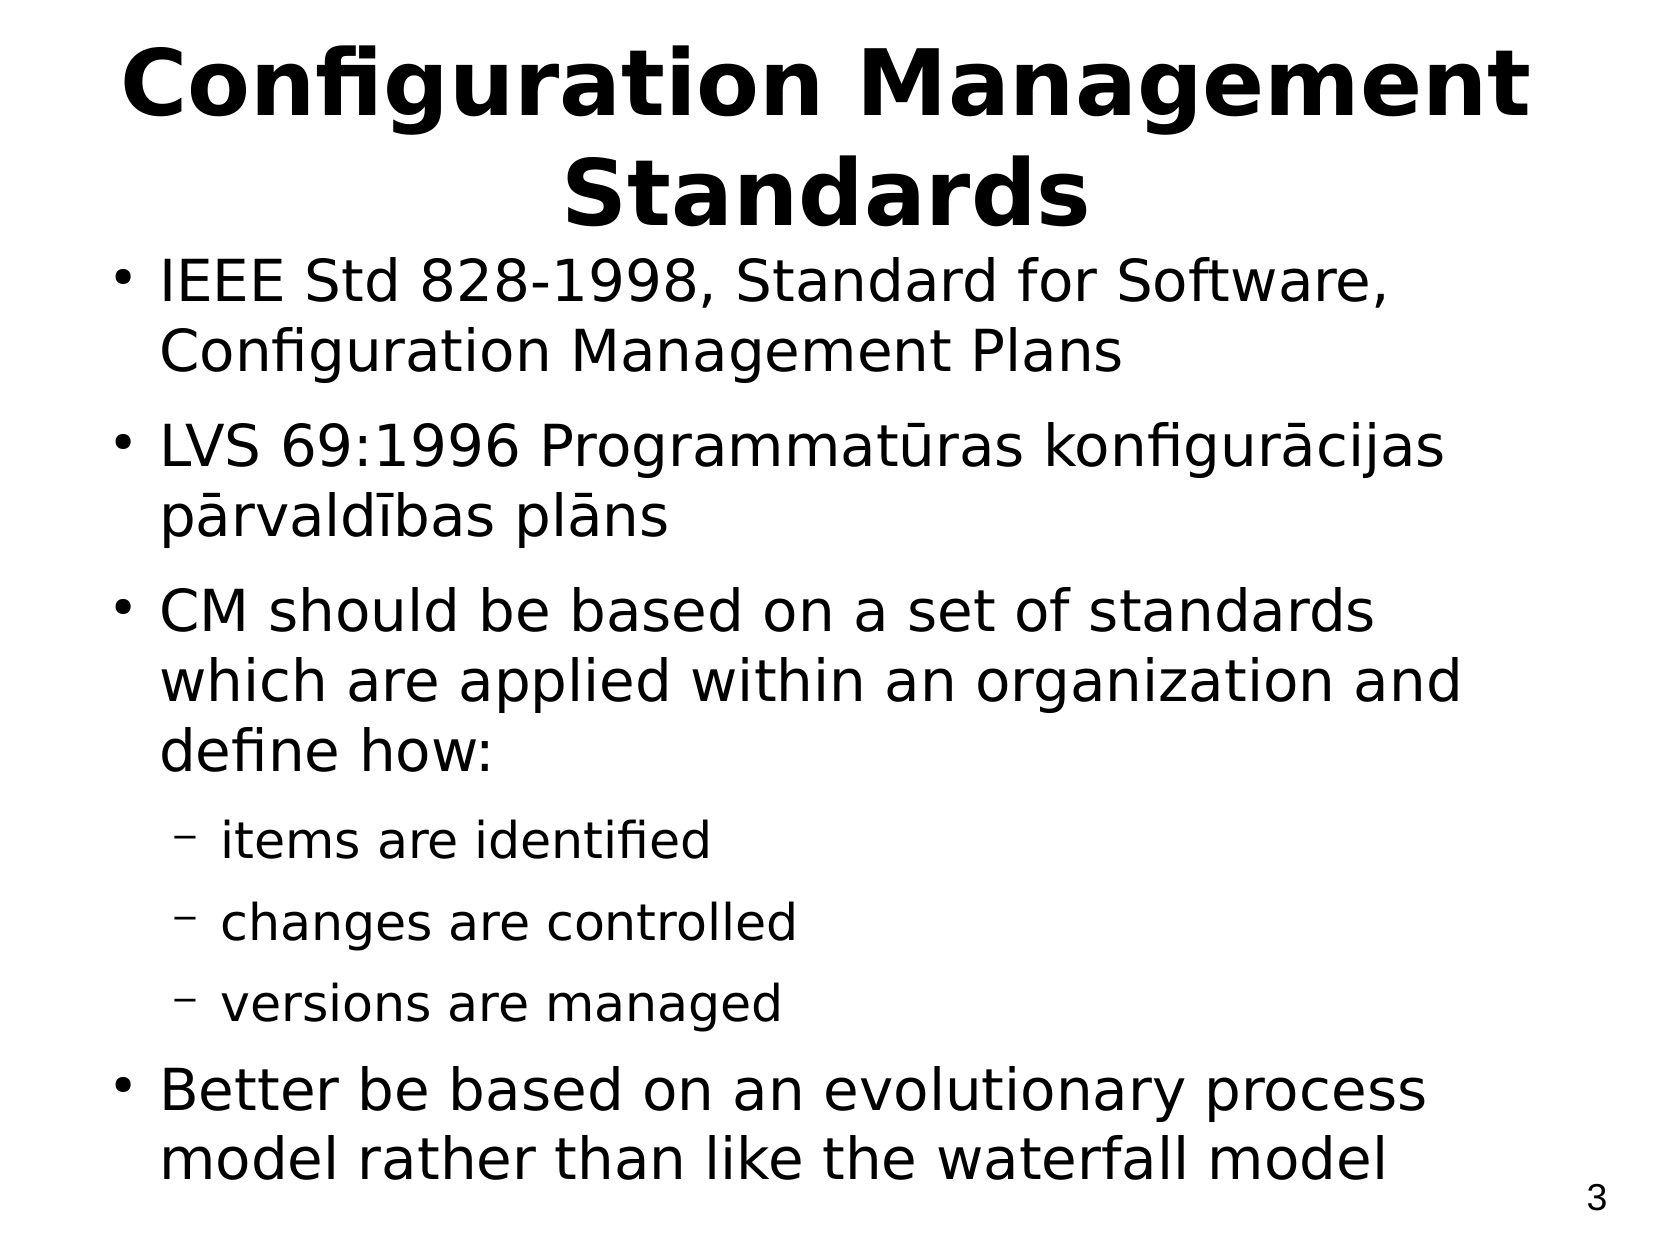

# Configuration Management Standards
IEEE Std 828-1998, Standard for Software, Configuration Management Plans
LVS 69:1996 Programmatūras konfigurācijas pārvaldības plāns
CM should be based on a set of standards which are applied within an organization and define how:
items are identified
changes are controlled
versions are managed
Better be based on an evolutionary process model rather than like the waterfall model